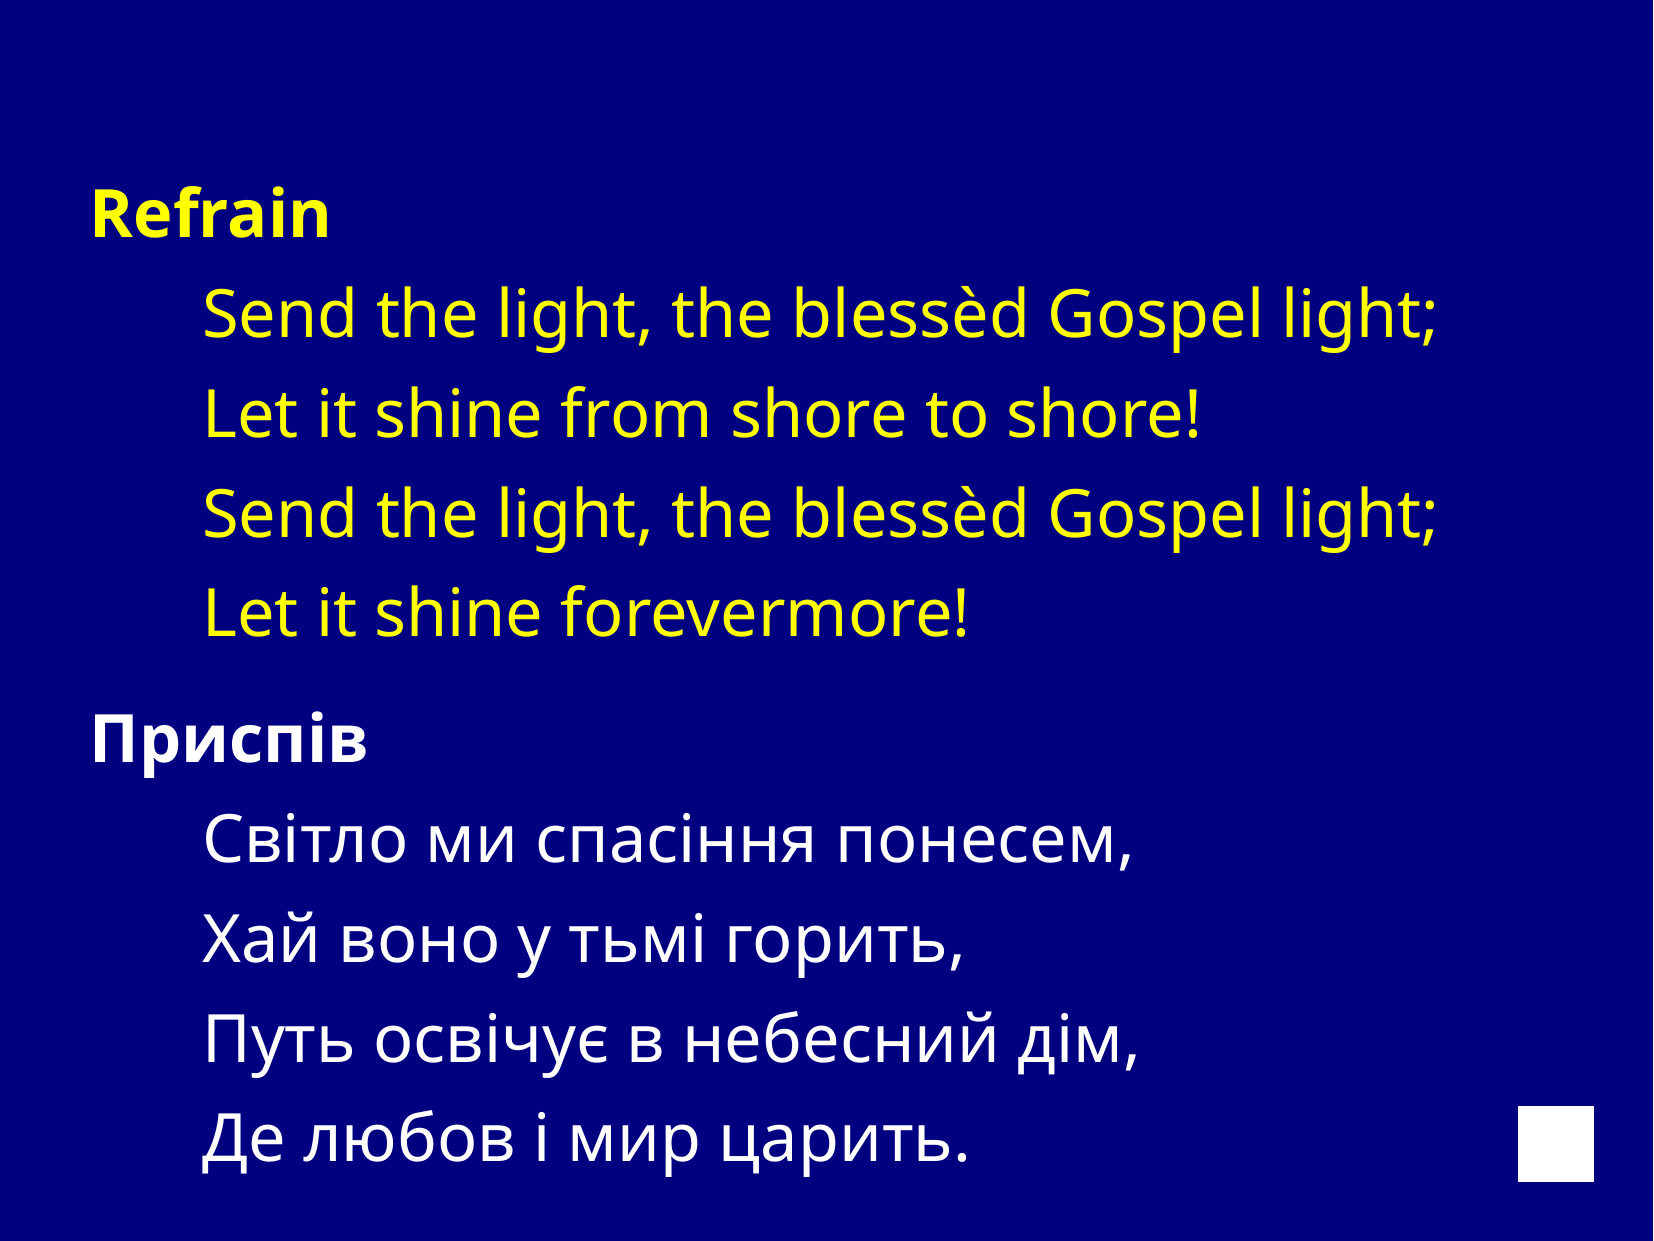

Refrain
	Send the light, the blessèd Gospel light;
	Let it shine from shore to shore!
	Send the light, the blessèd Gospel light;
	Let it shine forevermore!
Приспів
	Світло ми спасіння понесем,
	Хай воно у тьмі горить,
	Путь освічує в небесний дім,
	Де любов і мир царить.